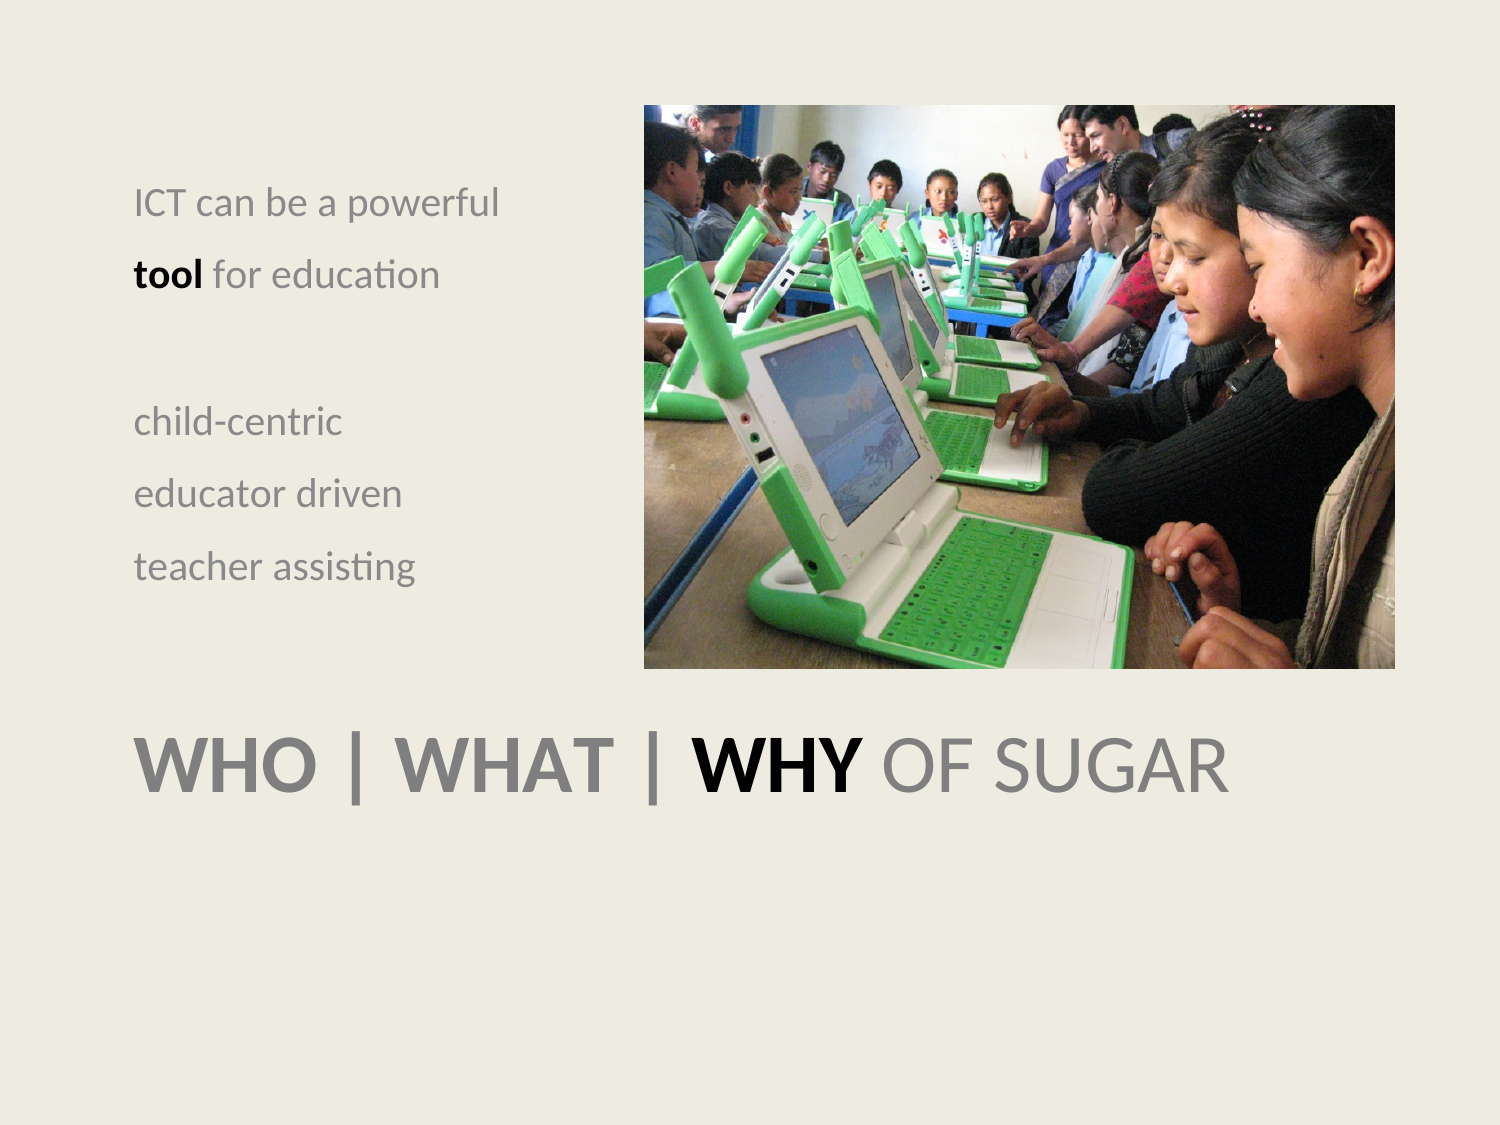

ICT can be a powerful
tool for education
child-centric
educator driven
teacher assisting
# WHO | WHAT | WHY OF SUGAR